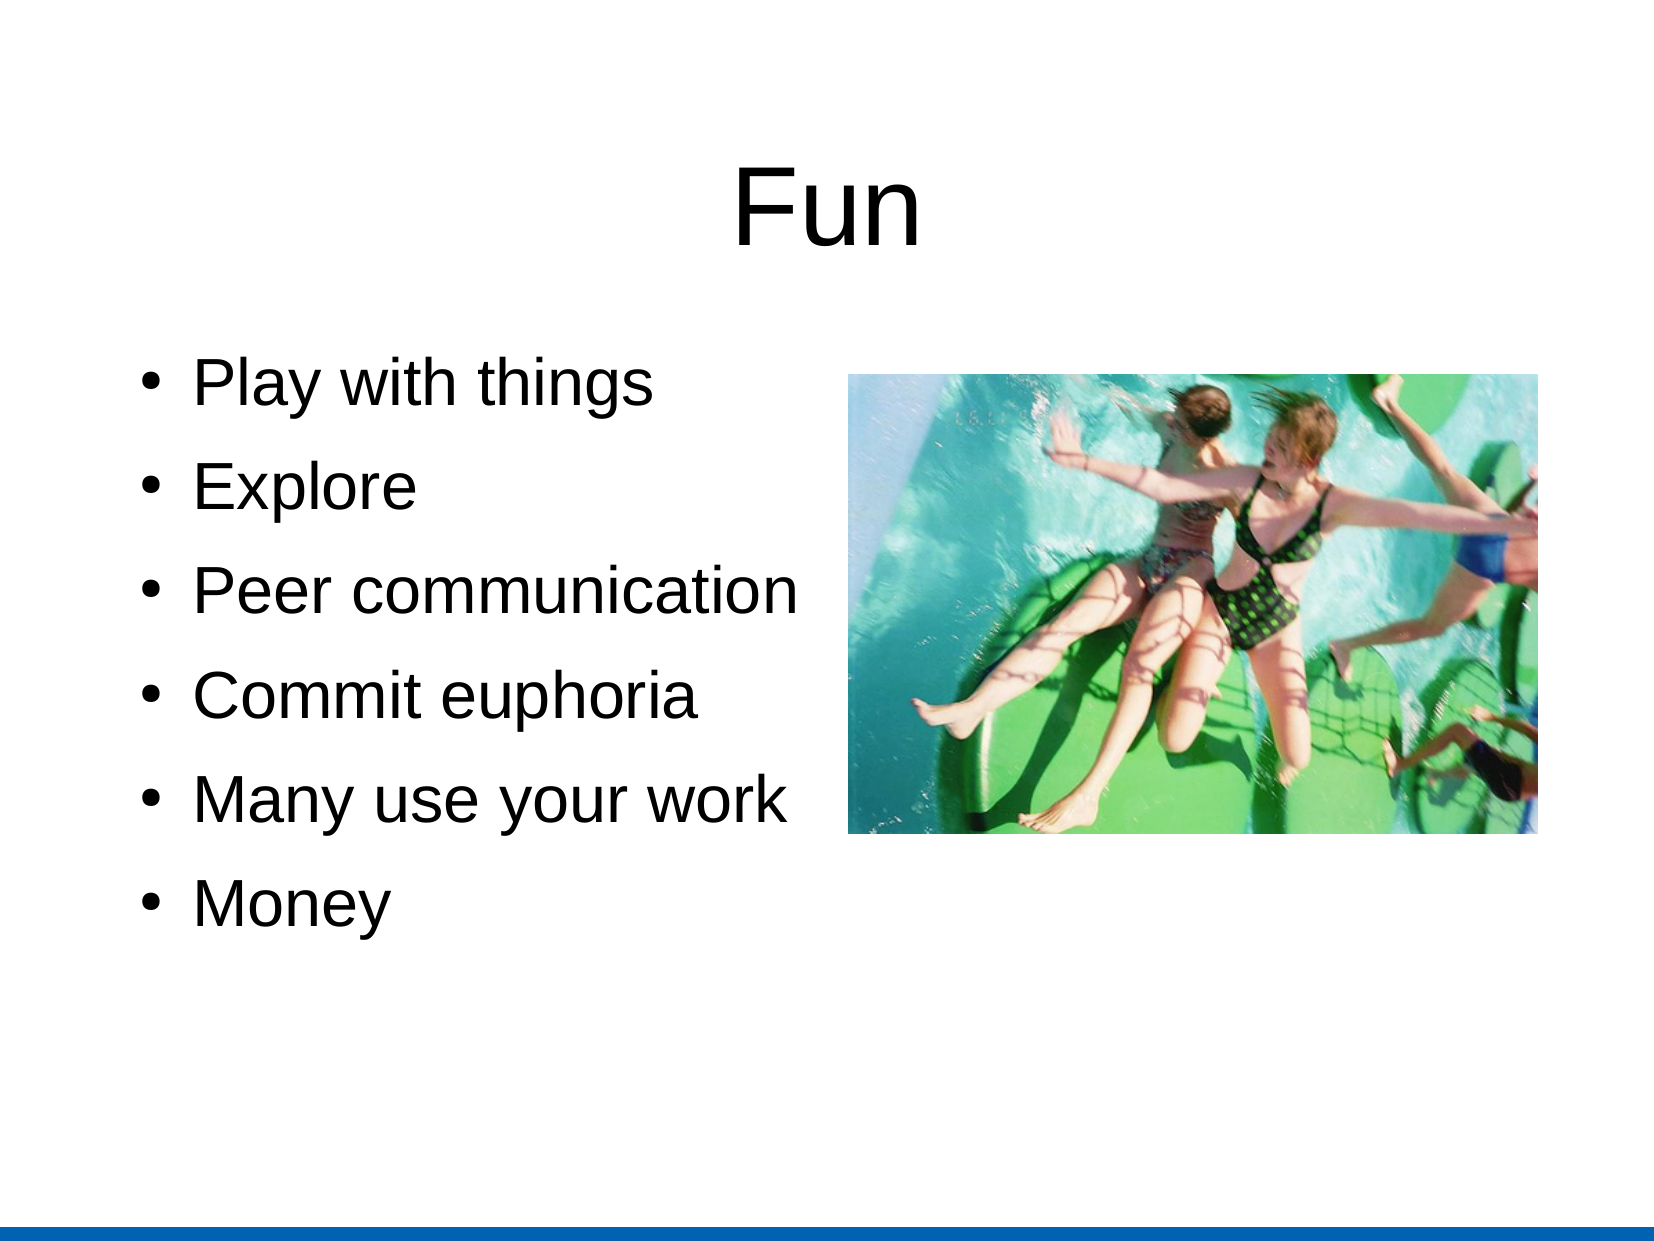

# Fun
Play with things
Explore
Peer communication
Commit euphoria
Many use your work
Money